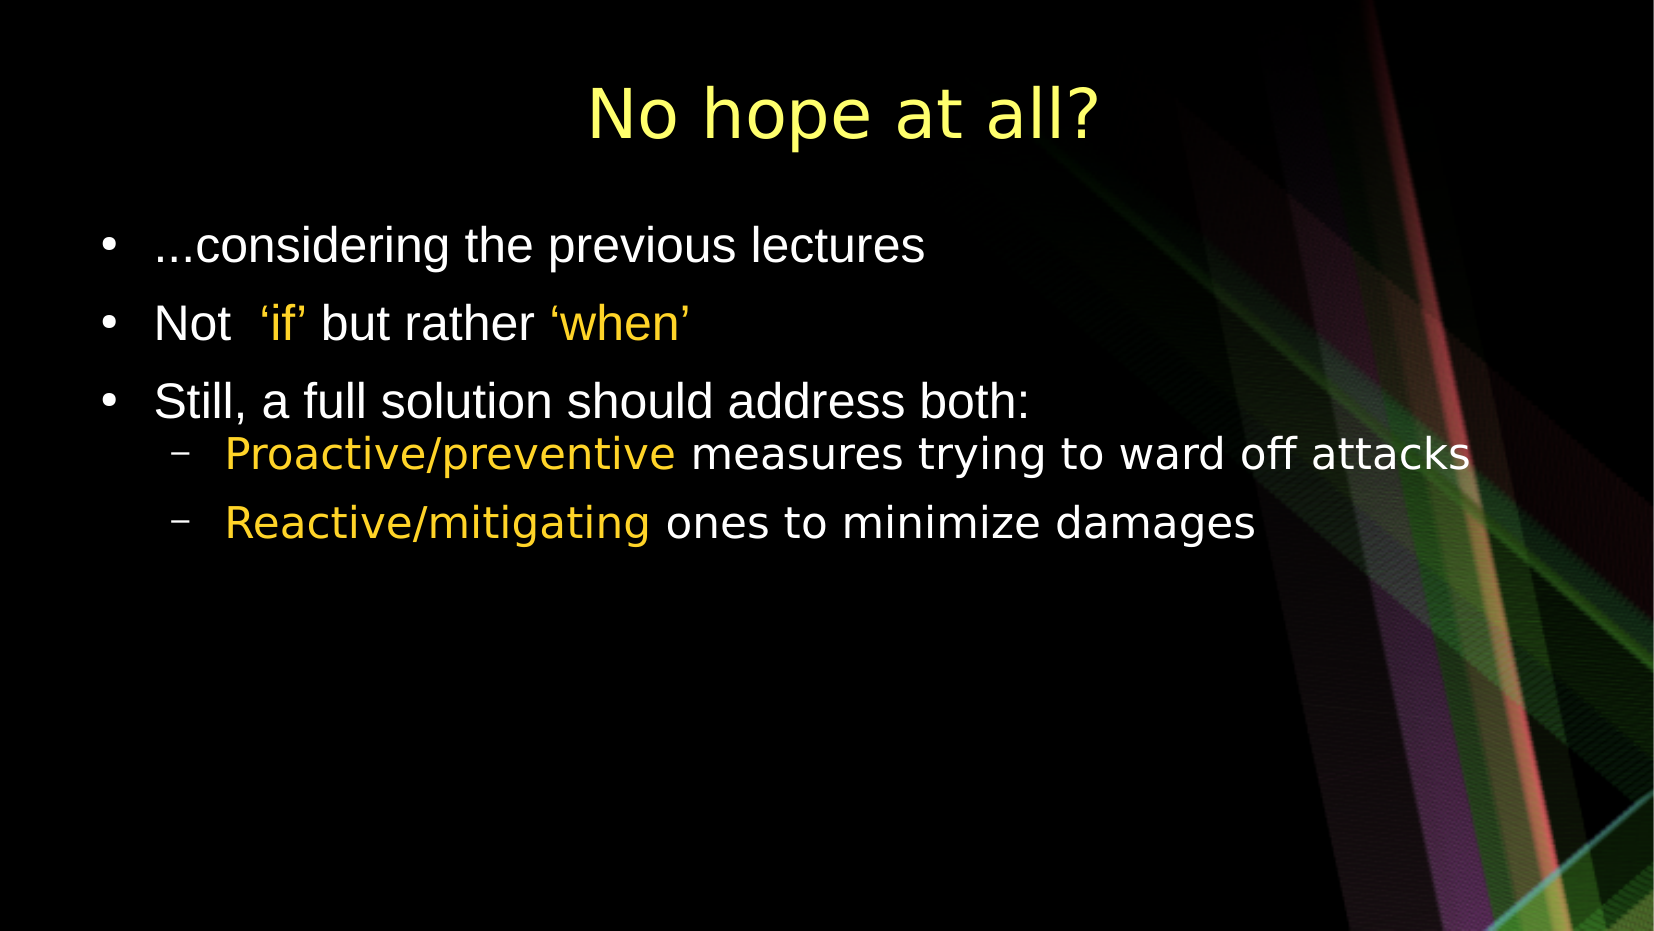

# No hope at all?
...considering the previous lectures
Not ‘if’ but rather ‘when’
Still, a full solution should address both:
Proactive/preventive measures trying to ward off attacks
Reactive/mitigating ones to minimize damages